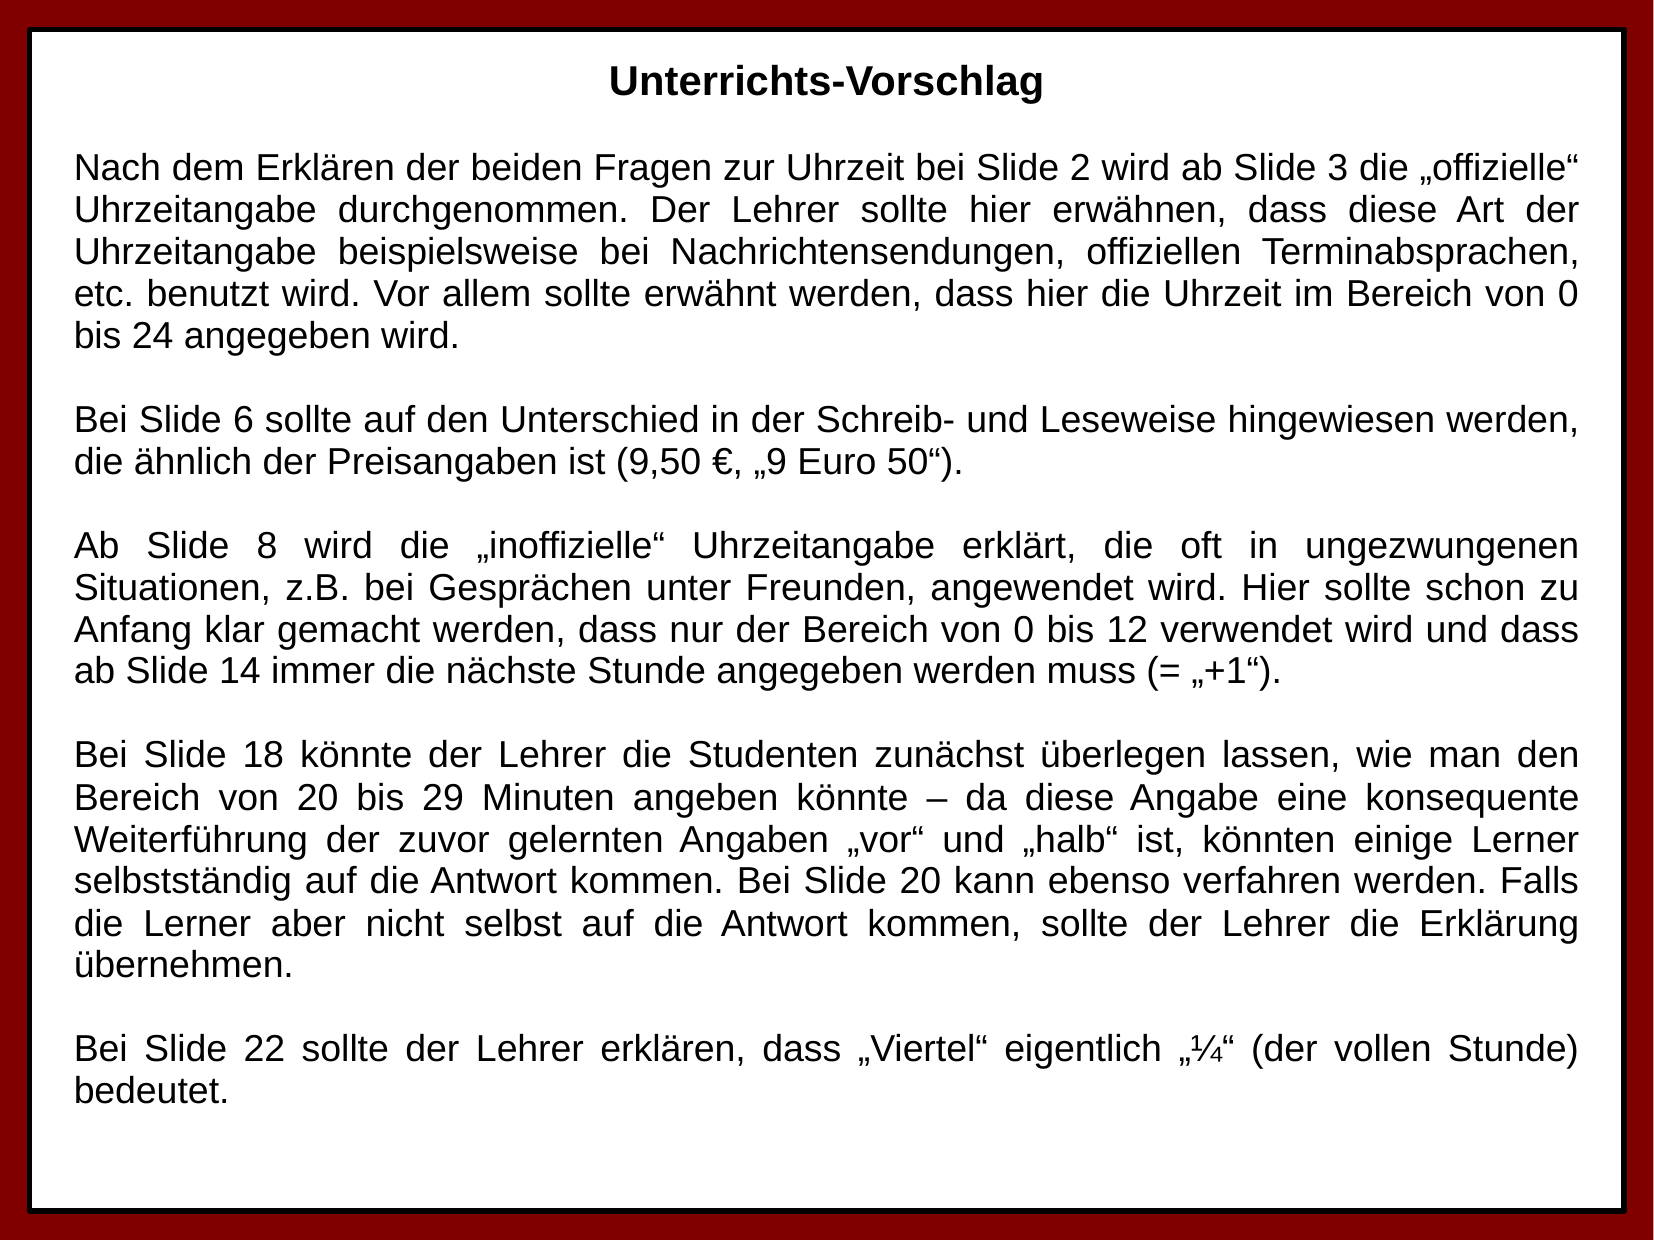

Unterrichts-Vorschlag
Nach dem Erklären der beiden Fragen zur Uhrzeit bei Slide 2 wird ab Slide 3 die „offizielle“ Uhrzeitangabe durchgenommen. Der Lehrer sollte hier erwähnen, dass diese Art der Uhrzeitangabe beispielsweise bei Nachrichtensendungen, offiziellen Terminabsprachen, etc. benutzt wird. Vor allem sollte erwähnt werden, dass hier die Uhrzeit im Bereich von 0 bis 24 angegeben wird.
Bei Slide 6 sollte auf den Unterschied in der Schreib- und Leseweise hingewiesen werden, die ähnlich der Preisangaben ist (9,50 €, „9 Euro 50“).
Ab Slide 8 wird die „inoffizielle“ Uhrzeitangabe erklärt, die oft in ungezwungenen Situationen, z.B. bei Gesprächen unter Freunden, angewendet wird. Hier sollte schon zu Anfang klar gemacht werden, dass nur der Bereich von 0 bis 12 verwendet wird und dass ab Slide 14 immer die nächste Stunde angegeben werden muss (= „+1“).
Bei Slide 18 könnte der Lehrer die Studenten zunächst überlegen lassen, wie man den Bereich von 20 bis 29 Minuten angeben könnte – da diese Angabe eine konsequente Weiterführung der zuvor gelernten Angaben „vor“ und „halb“ ist, könnten einige Lerner selbstständig auf die Antwort kommen. Bei Slide 20 kann ebenso verfahren werden. Falls die Lerner aber nicht selbst auf die Antwort kommen, sollte der Lehrer die Erklärung übernehmen.
Bei Slide 22 sollte der Lehrer erklären, dass „Viertel“ eigentlich „¼“ (der vollen Stunde) bedeutet.